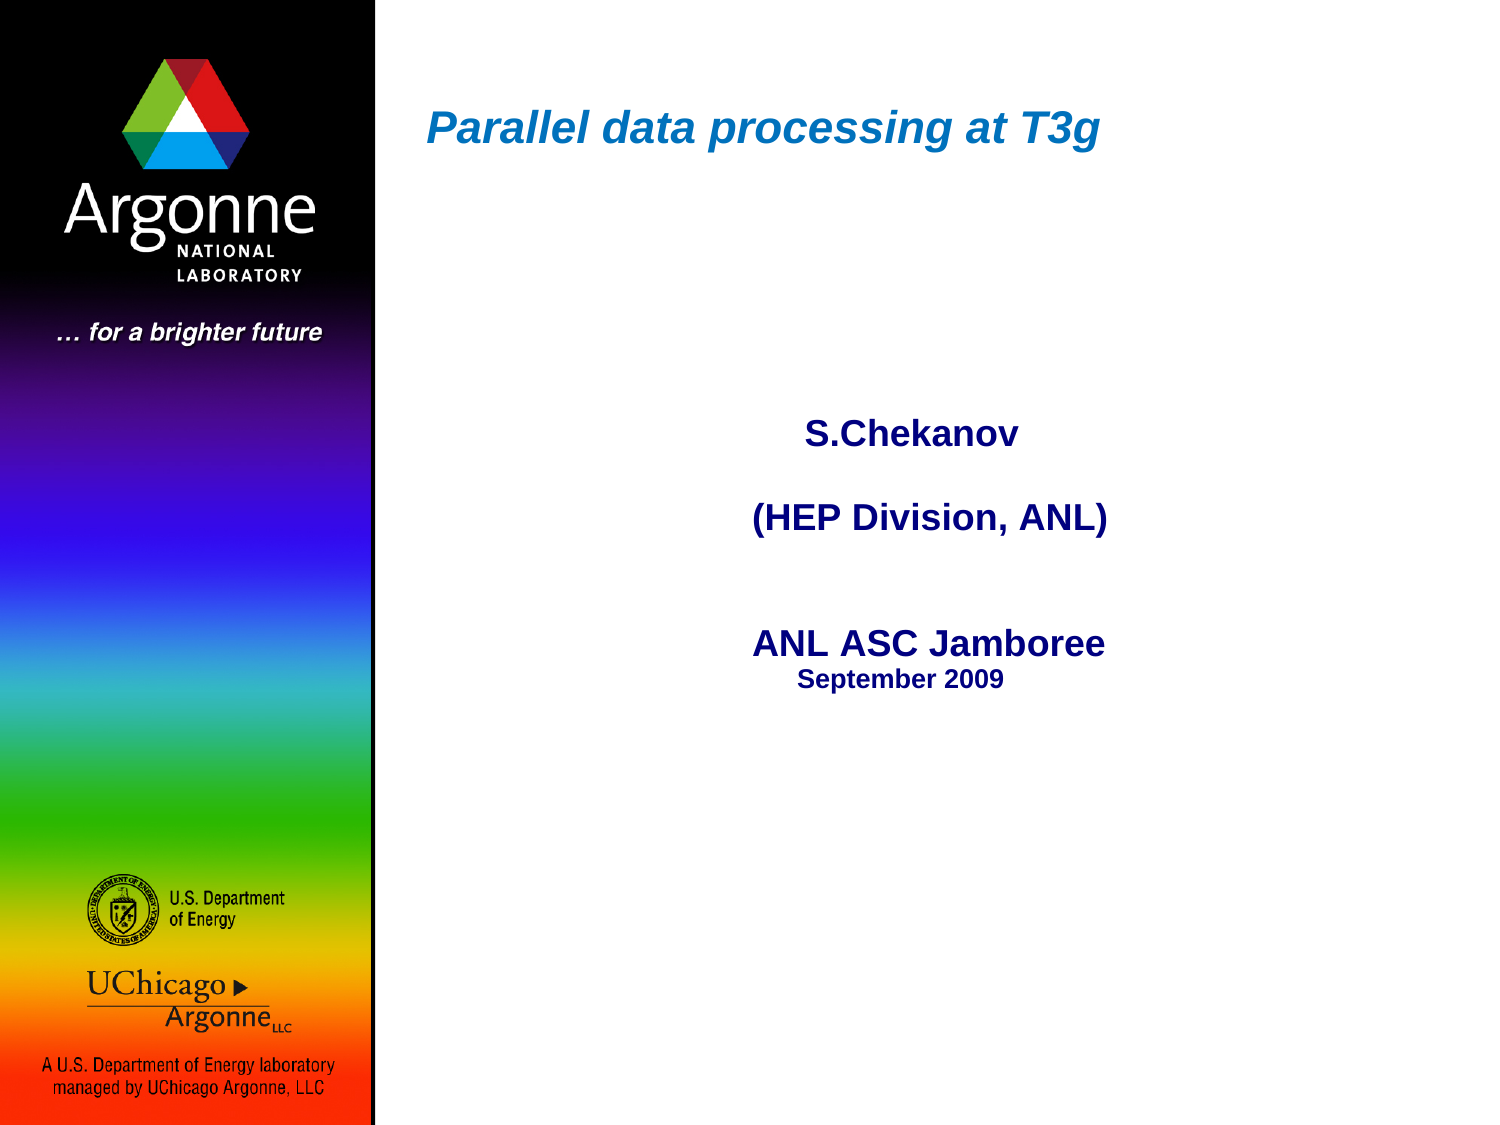

# Parallel data processing at T3g
 S.Chekanov
 (HEP Division, ANL)
 ANL ASC Jamboree
 September 2009